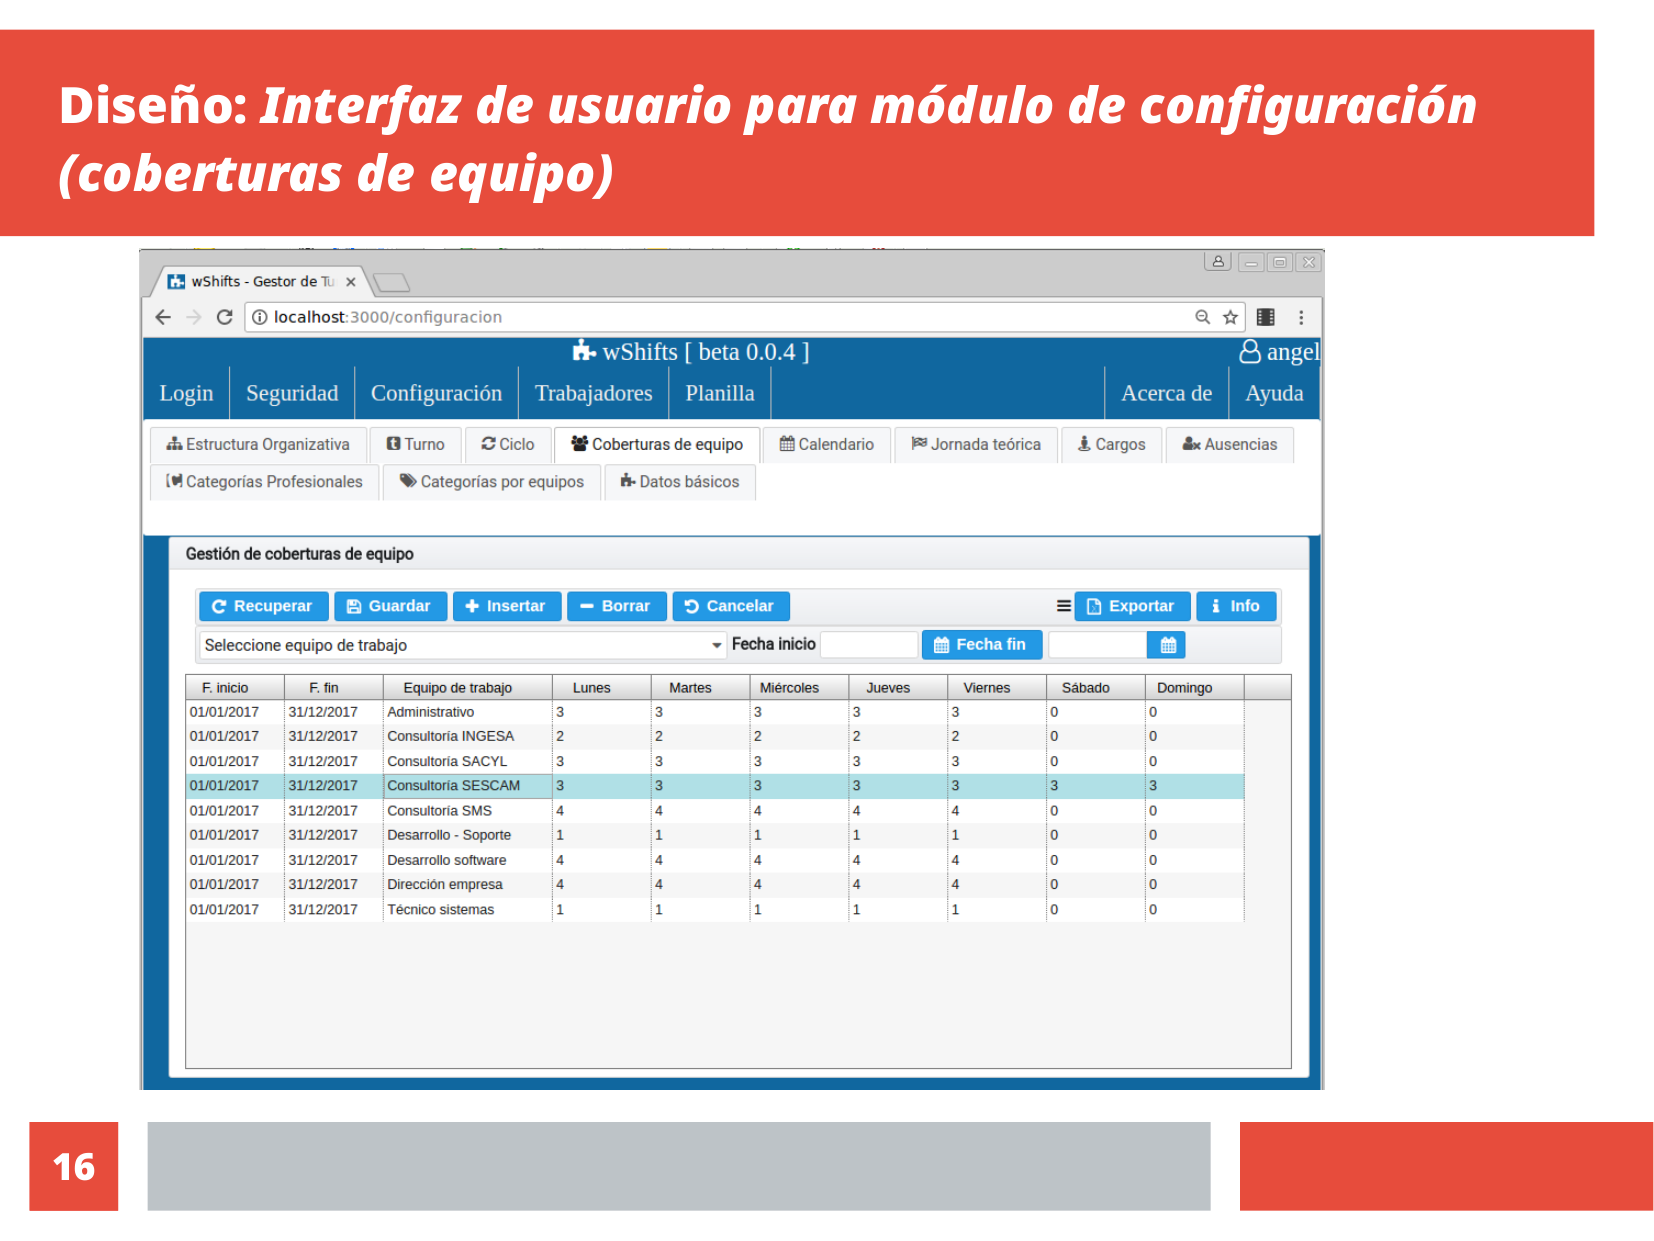

# Diseño: Interfaz de usuario para módulo de configuración (coberturas de equipo)
16